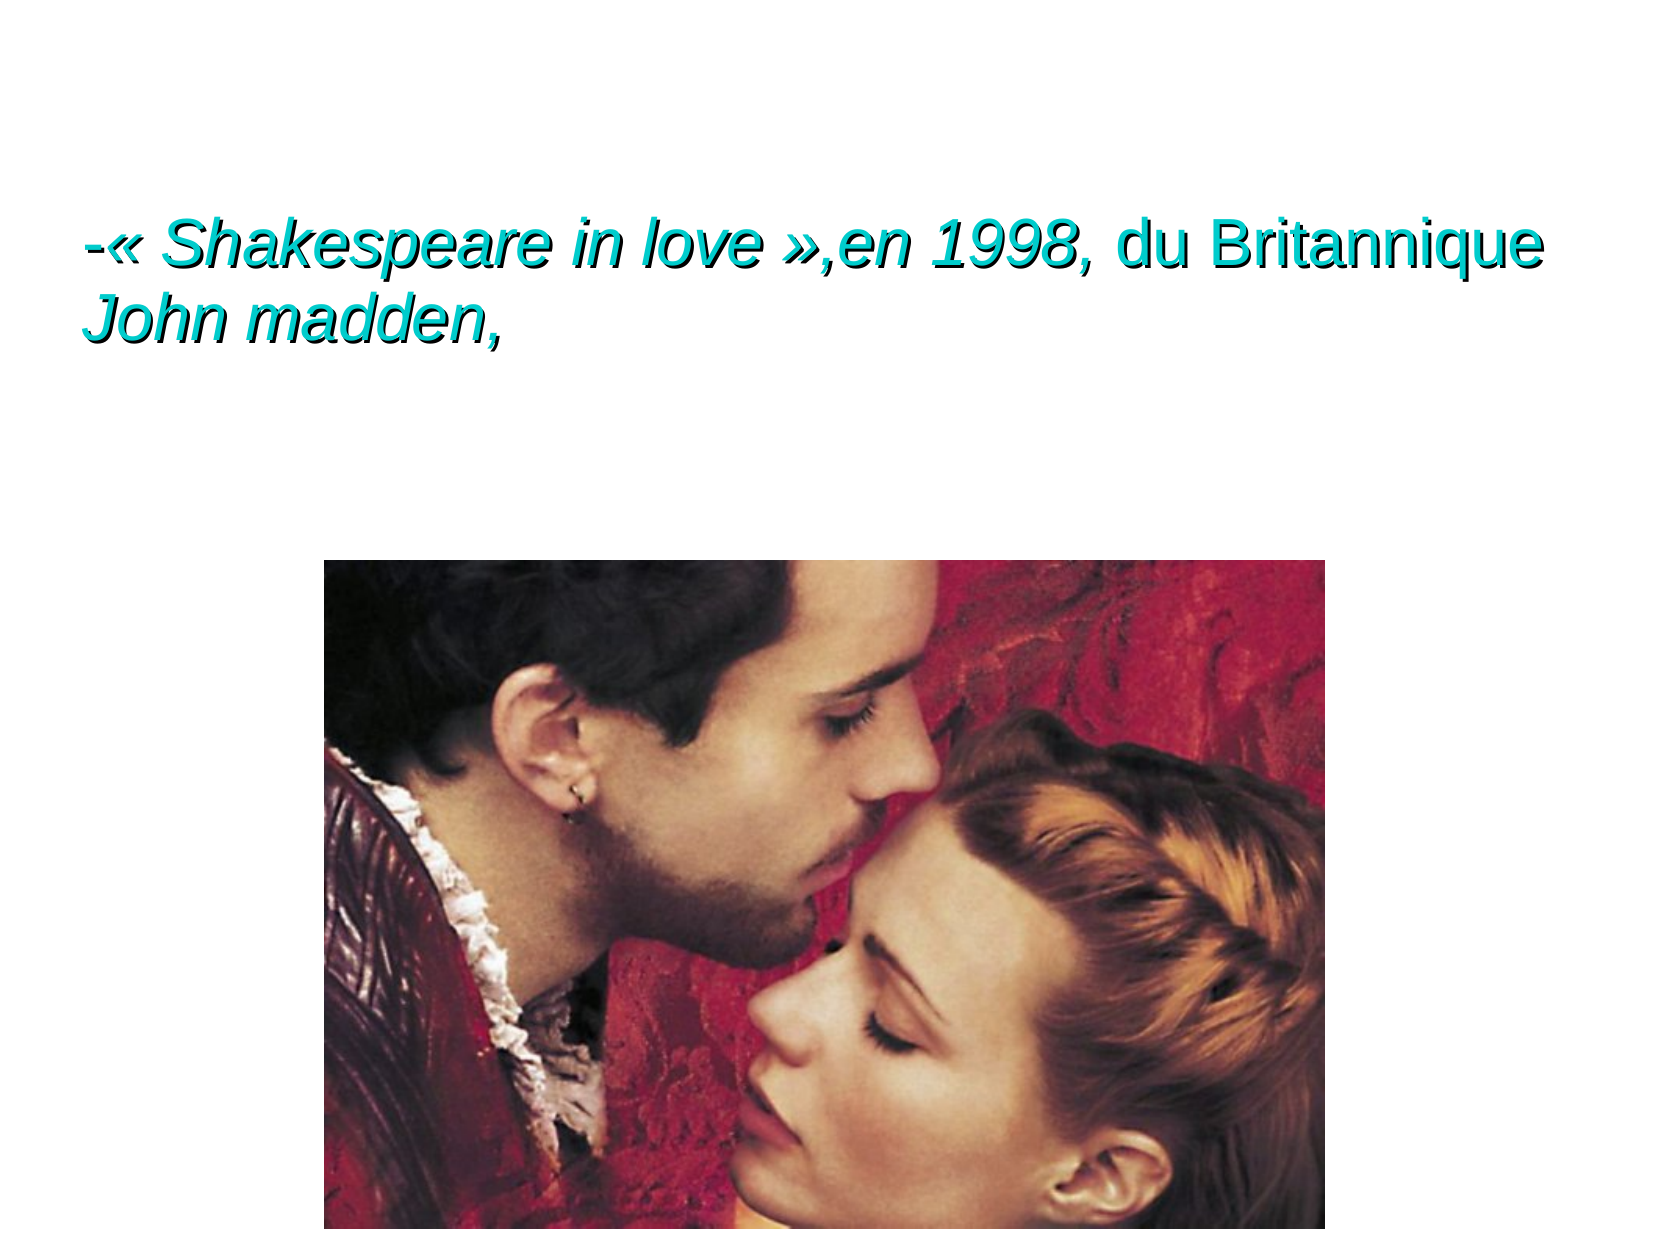

# -« Shakespeare in love »,en 1998, du Britannique John madden,